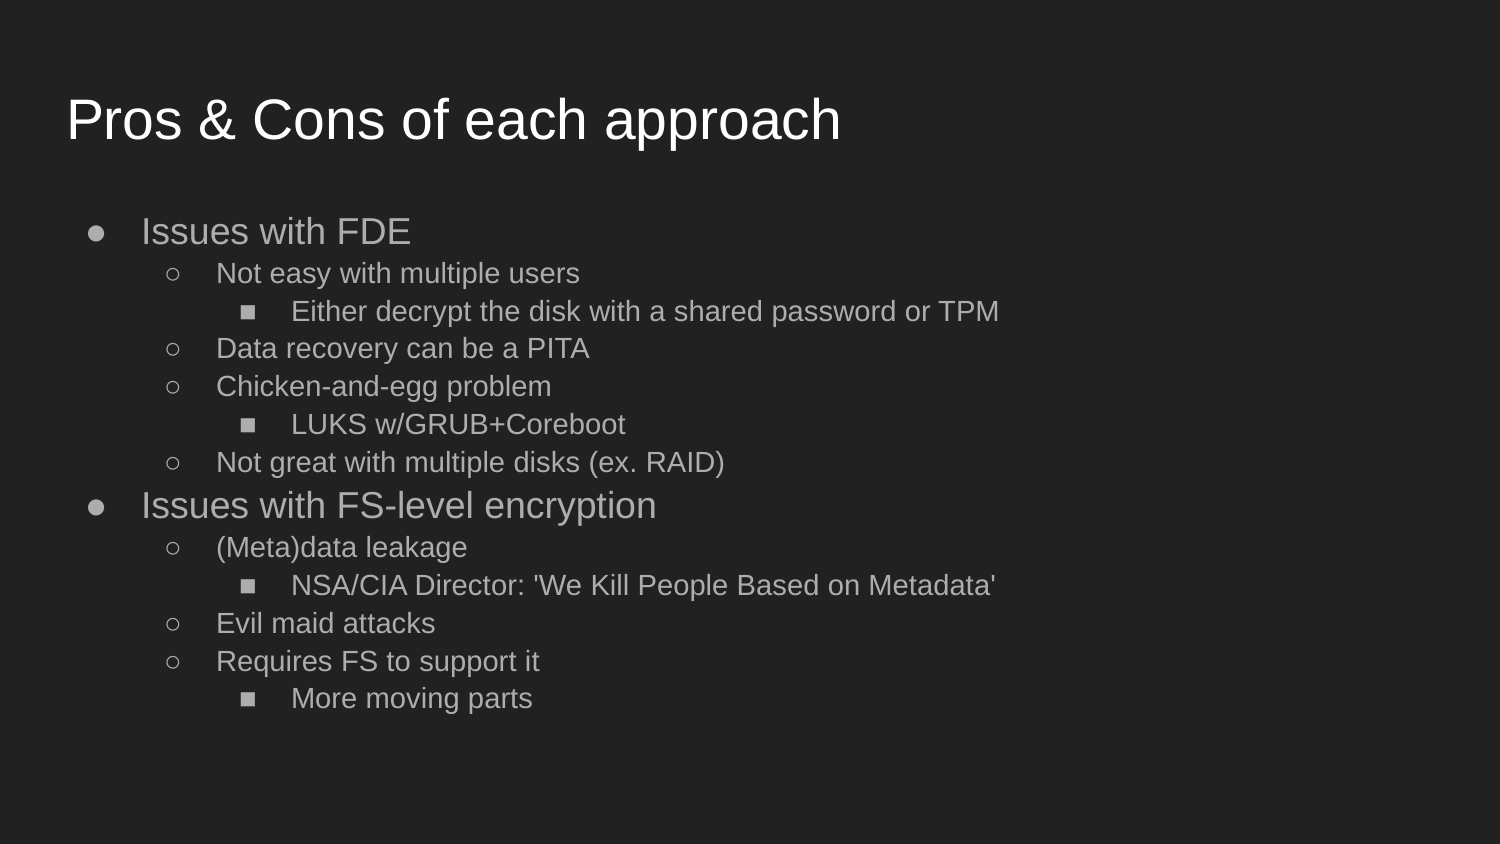

# Pros & Cons of each approach
Issues with FDE
Not easy with multiple users
Either decrypt the disk with a shared password or TPM
Data recovery can be a PITA
Chicken-and-egg problem
LUKS w/GRUB+Coreboot
Not great with multiple disks (ex. RAID)
Issues with FS-level encryption
(Meta)data leakage
NSA/CIA Director: 'We Kill People Based on Metadata'
Evil maid attacks
Requires FS to support it
More moving parts